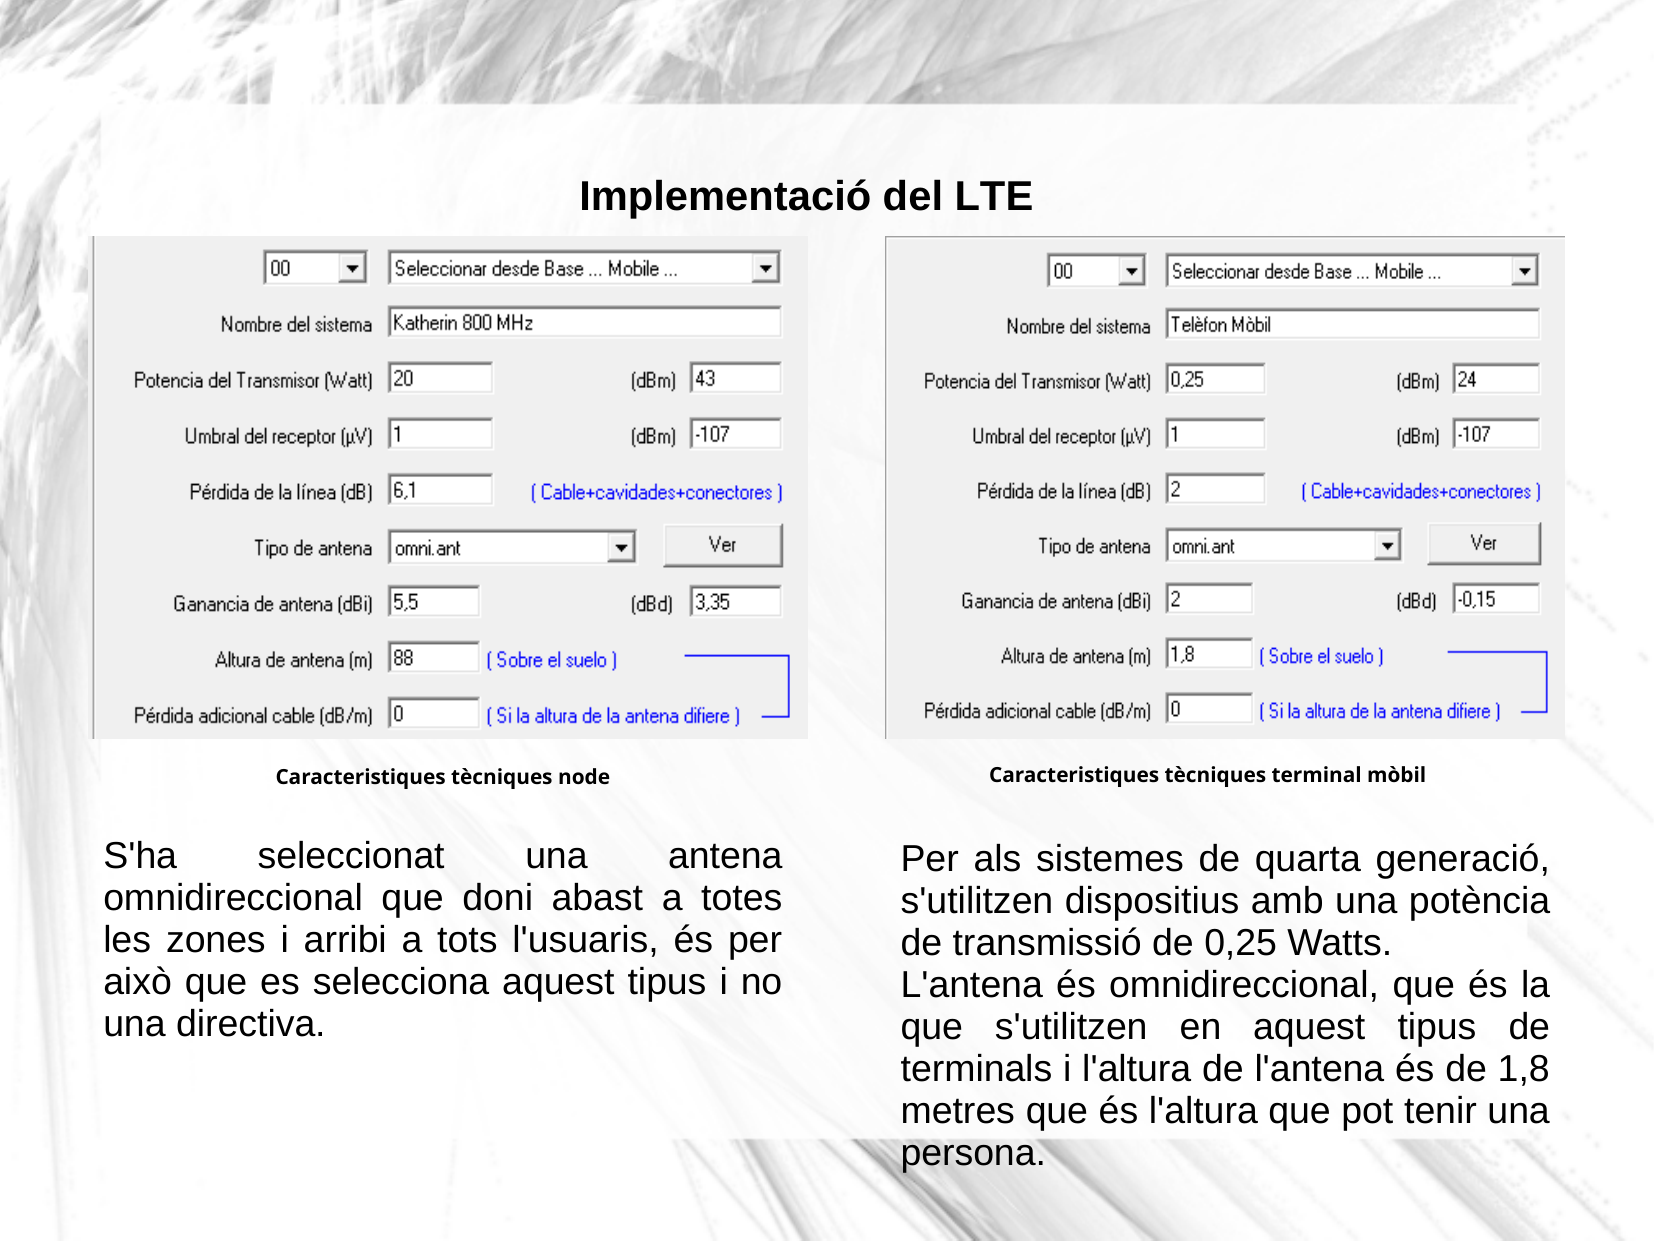

Implementació del LTE
#
Caracteristiques tècniques terminal mòbil
Caracteristiques tècniques node
S'ha seleccionat una antena omnidireccional que doni abast a totes les zones i arribi a tots l'usuaris, és per això que es selecciona aquest tipus i no una directiva.
Per als sistemes de quarta generació, s'utilitzen dispositius amb una potència de transmissió de 0,25 Watts.
L'antena és omnidireccional, que és la que s'utilitzen en aquest tipus de terminals i l'altura de l'antena és de 1,8 metres que és l'altura que pot tenir una persona.